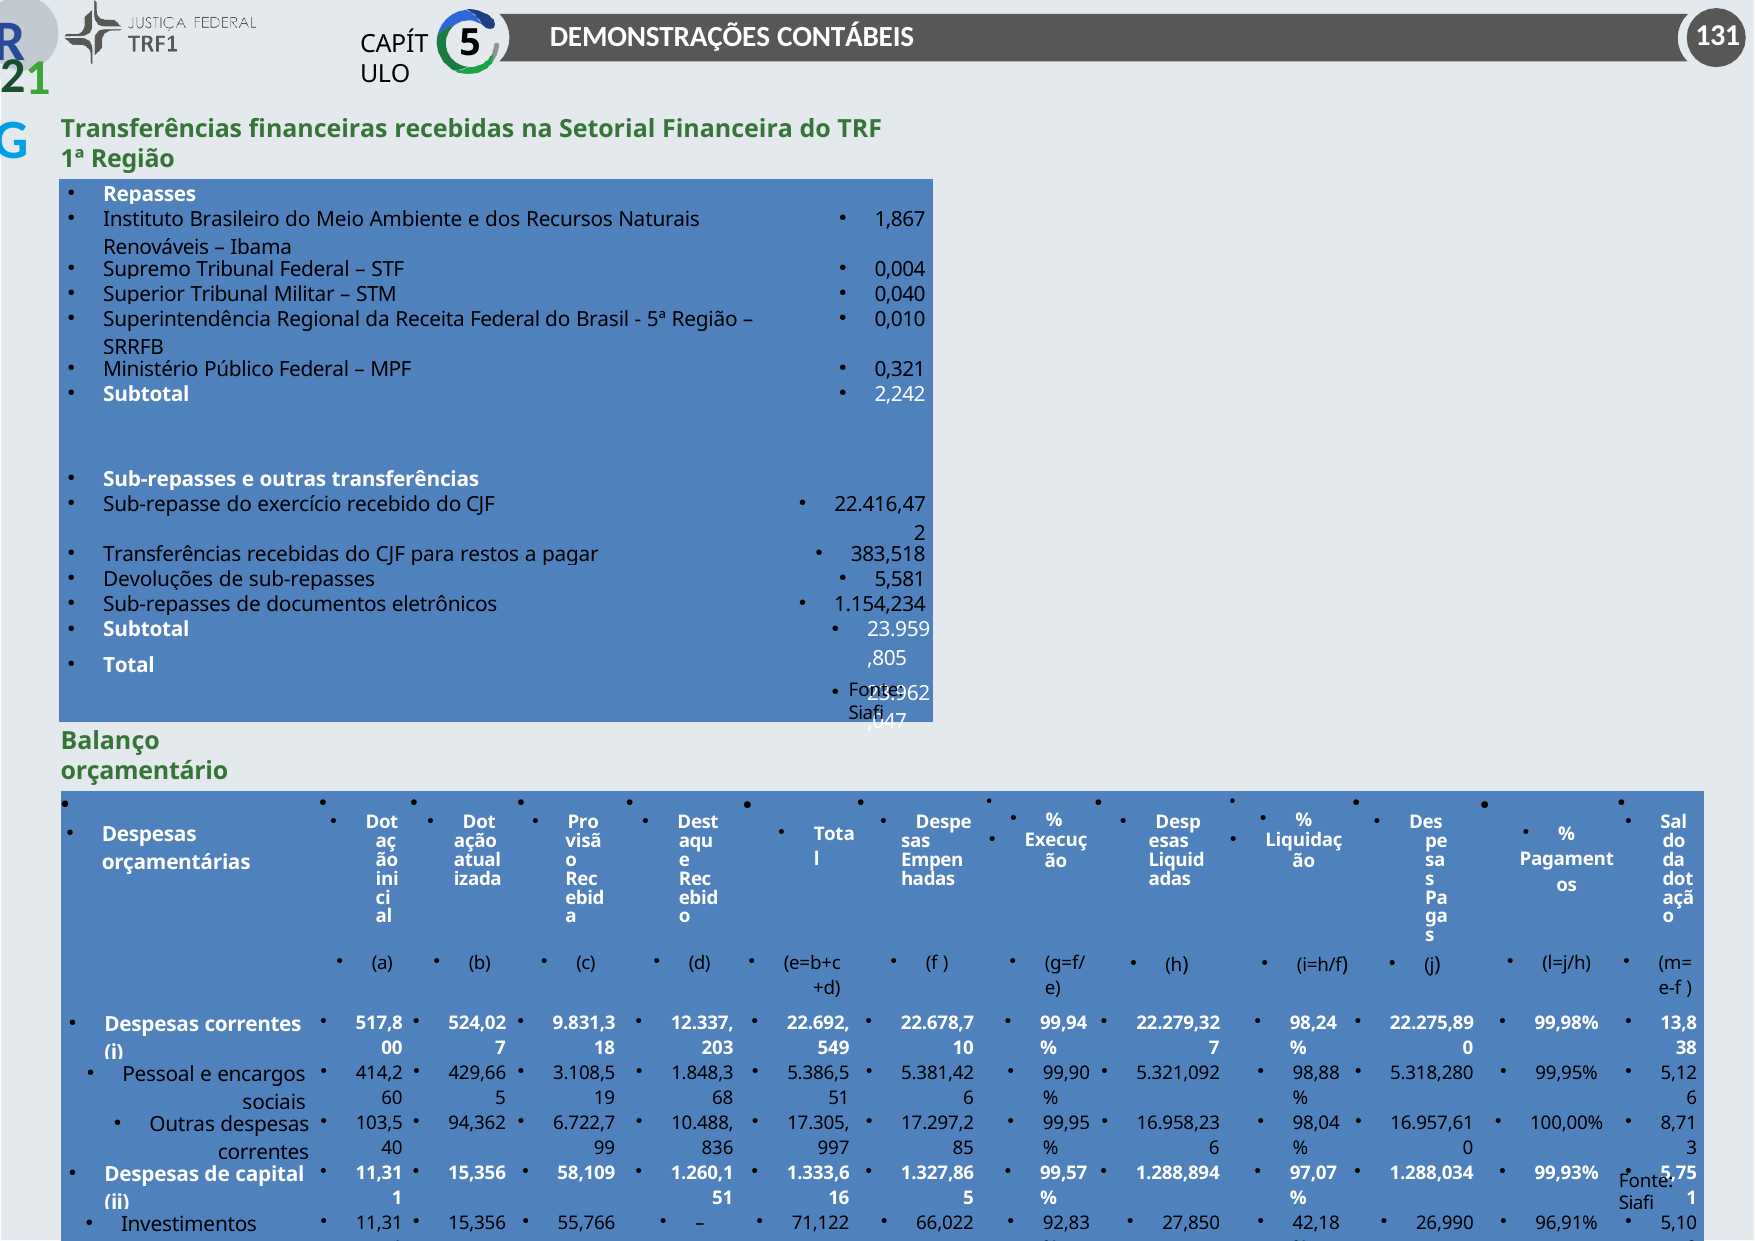

RG
131
21
DEMONSTRAÇÕES CONTÁBEIS
5
CAPÍTULO
Transferências financeiras recebidas na Setorial Financeira do TRF 1ª Região
(Em R$ milhões)
| Repasses | |
| --- | --- |
| Instituto Brasileiro do Meio Ambiente e dos Recursos Naturais Renováveis – Ibama | 1,867 |
| Supremo Tribunal Federal – STF | 0,004 |
| Superior Tribunal Militar – STM | 0,040 |
| Superintendência Regional da Receita Federal do Brasil - 5ª Região – SRRFB | 0,010 |
| Ministério Público Federal – MPF | 0,321 |
| Subtotal | 2,242 |
| | |
| Sub-repasses e outras transferências | |
| Sub-repasse do exercício recebido do CJF | 22.416,472 |
| Transferências recebidas do CJF para restos a pagar | 383,518 |
| Devoluções de sub-repasses | 5,581 |
| Sub-repasses de documentos eletrônicos | 1.154,234 |
| Subtotal Total | 23.959,805 23.962,047 |
Fonte: Siafi
Balanço orçamentário
(Em R$ milhões)
| Despesas orçamentárias | Dotação inicial | Dotação atualizada | Provisão Recebida | Destaque Recebido | Total | Despesas Empenhadas | % Execução | Despesas Liquidadas | % Liquidação | Despesas Pagas | % Pagamentos | Saldo da dotação |
| --- | --- | --- | --- | --- | --- | --- | --- | --- | --- | --- | --- | --- |
| | (a) | (b) | (c) | (d) | (e=b+c+d) | (f ) | (g=f/e) | (h) | (i=h/f) | (j) | (l=j/h) | (m=e-f ) |
| Despesas correntes (i) | 517,800 | 524,027 | 9.831,318 | 12.337,203 | 22.692,549 | 22.678,710 | 99,94% | 22.279,327 | 98,24% | 22.275,890 | 99,98% | 13,838 |
| Pessoal e encargos sociais | 414,260 | 429,665 | 3.108,519 | 1.848,368 | 5.386,551 | 5.381,426 | 99,90% | 5.321,092 | 98,88% | 5.318,280 | 99,95% | 5,126 |
| Outras despesas correntes | 103,540 | 94,362 | 6.722,799 | 10.488,836 | 17.305,997 | 17.297,285 | 99,95% | 16.958,236 | 98,04% | 16.957,610 | 100,00% | 8,713 |
| Despesas de capital (ii) | 11,311 | 15,356 | 58,109 | 1.260,151 | 1.333,616 | 1.327,865 | 99,57% | 1.288,894 | 97,07% | 1.288,034 | 99,93% | 5,751 |
| Investimentos | 11,311 | 15,356 | 55,766 | – | 71,122 | 66,022 | 92,83% | 27,850 | 42,18% | 26,990 | 96,91% | 5,100 |
| Inversões financeiras | – | – | 2,343 | 1.260,151 | 1.262,494 | 1.261,843 | 99,95% | 1.261,044 | 99,94% | 1.261,044 | 100,00% | 0,651 |
| Total das despesas ( i + ii) | 529,111 | 539,383 | 9.889,427 | 13.597,354 | 24.026,165 | 24.006,576 | 99,92% | 23.568,221 | 98,17% | 23.563,924 | 99,98% | 19,589 |
Fonte: Siafi